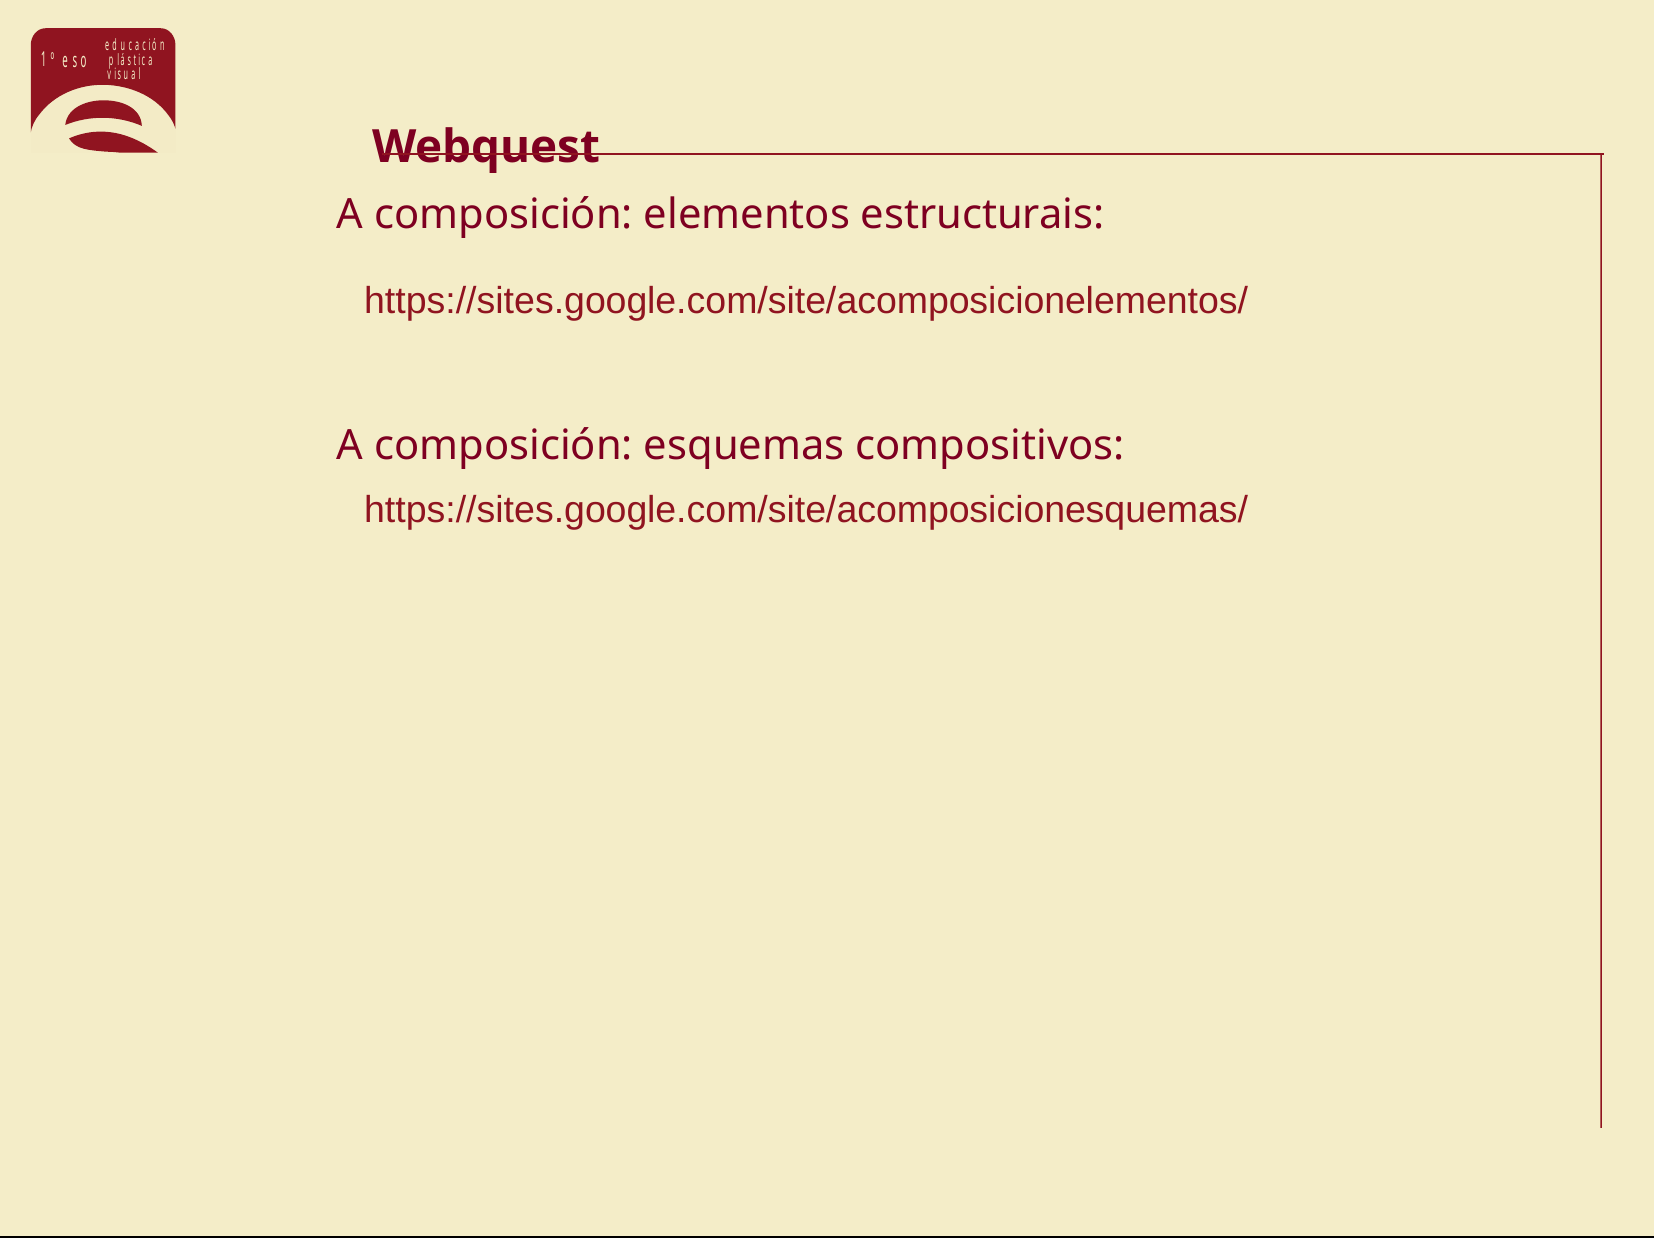

Webquest
		A composición: elementos estructurais:
		A composición: esquemas compositivos:
https://sites.google.com/site/acomposicionelementos/
https://sites.google.com/site/acomposicionesquemas/
#